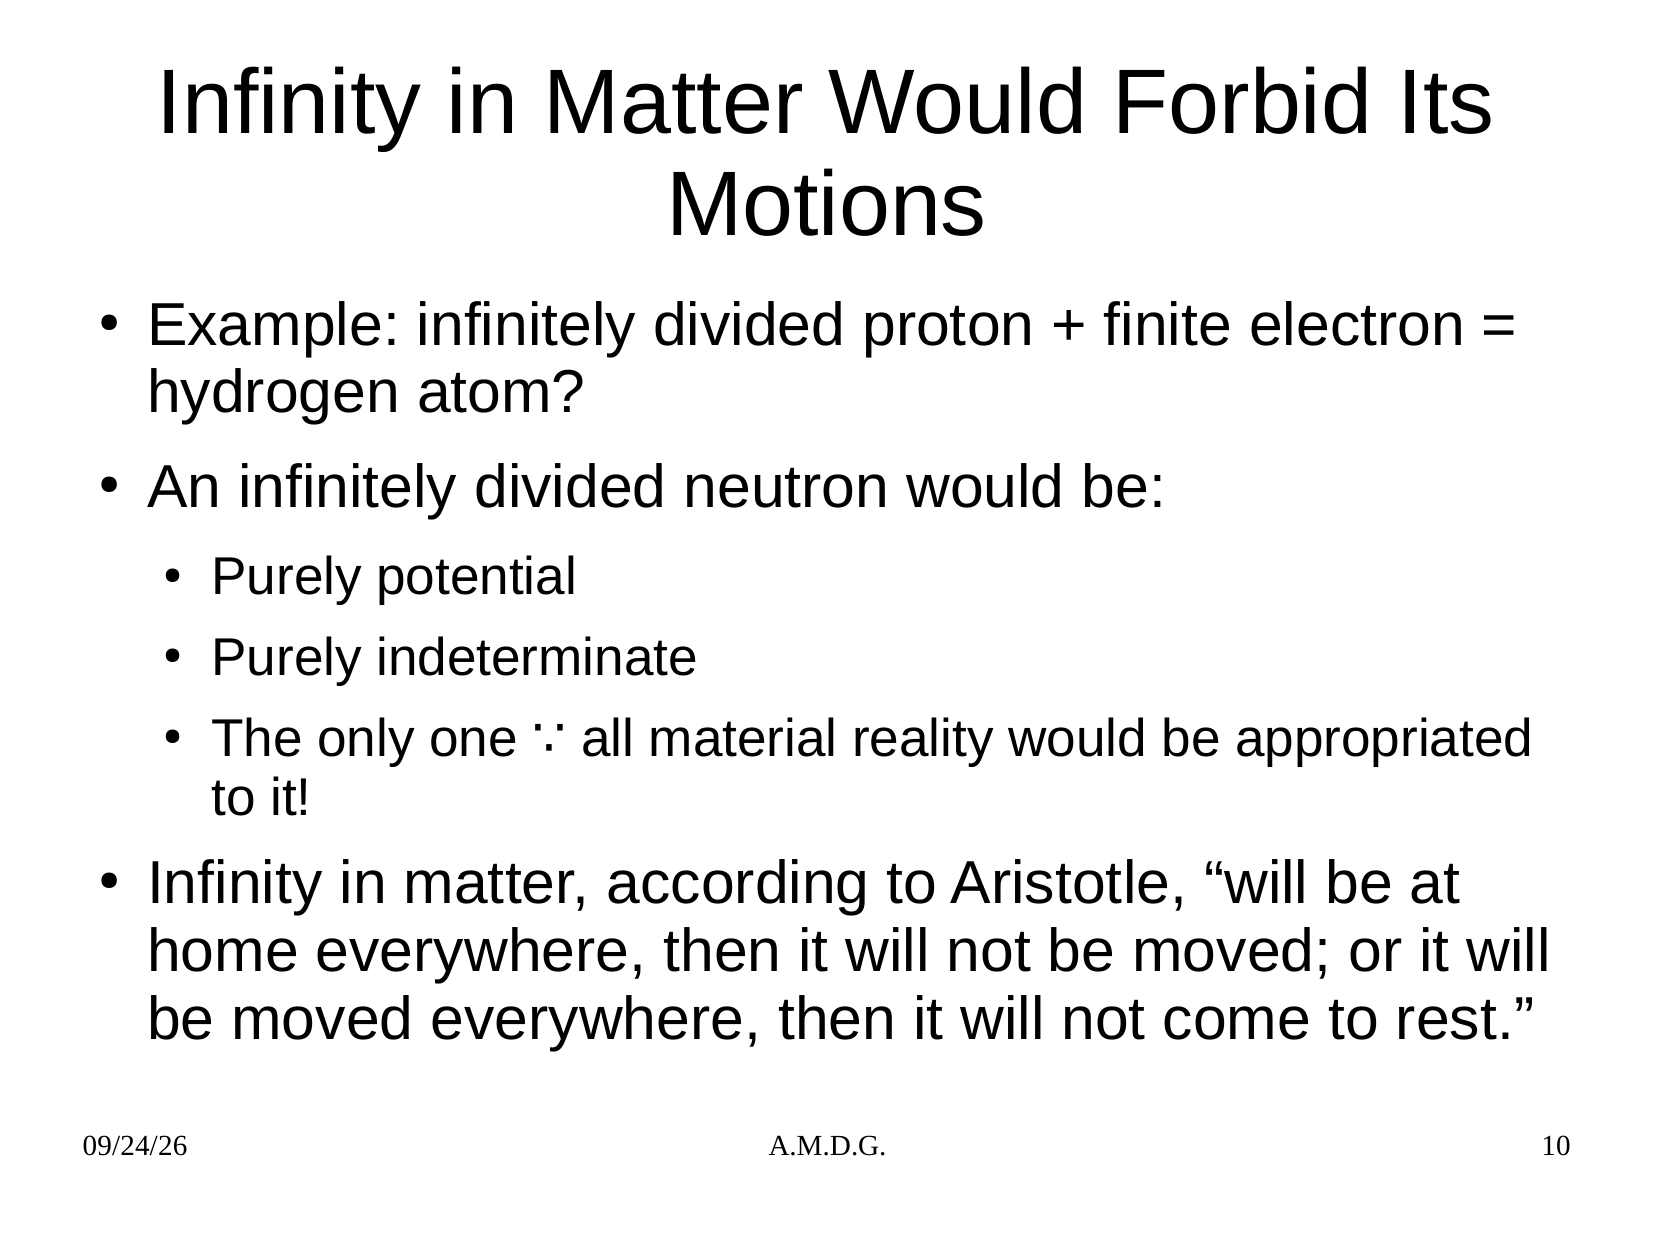

# Infinity in Matter Would Forbid Its Motions
Example: infinitely divided proton + finite electron = hydrogen atom?
An infinitely divided neutron would be:
Purely potential
Purely indeterminate
The only one ∵ all material reality would be appropriated to it!
Infinity in matter, according to Aristotle, “will be at home everywhere, then it will not be moved; or it will be moved everywhere, then it will not come to rest.”
`
A.M.D.G.
10